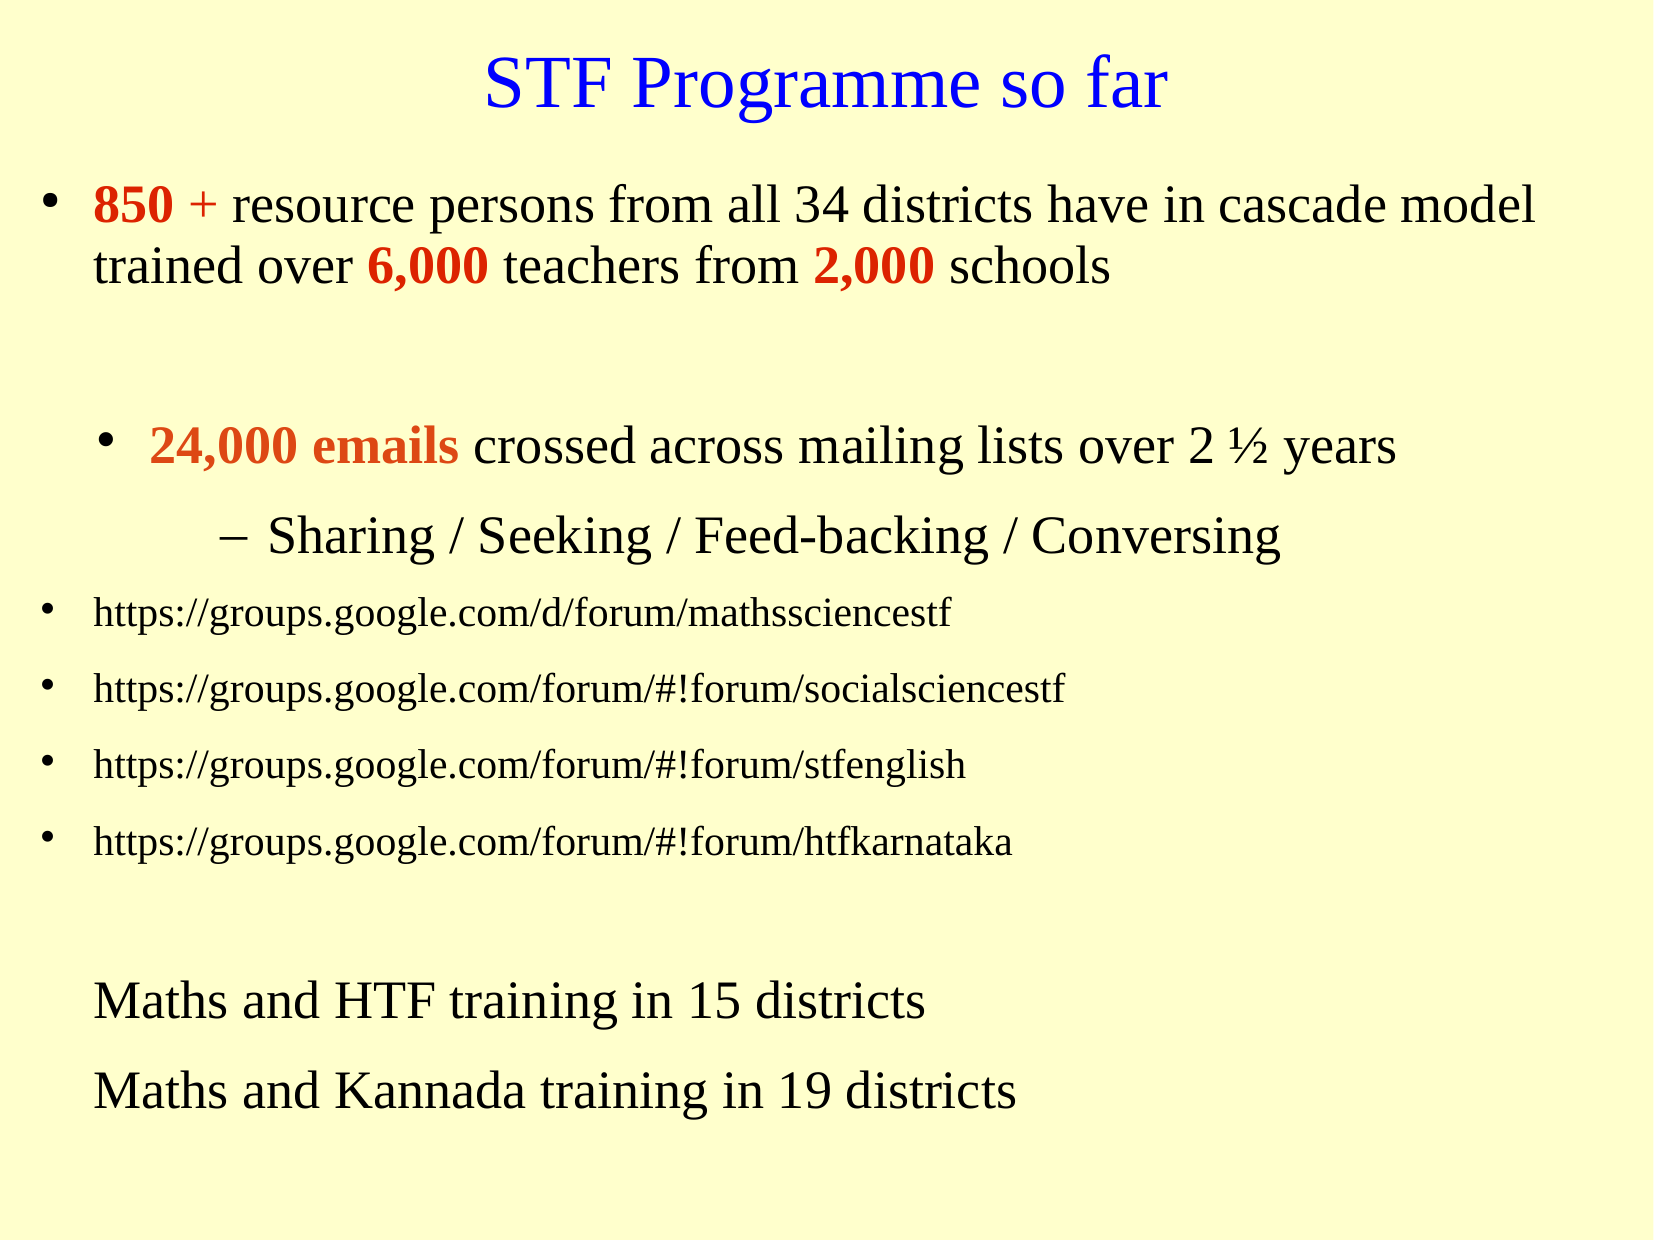

# STF Programme so far
850 + resource persons from all 34 districts have in cascade model trained over 6,000 teachers from 2,000 schools
24,000 emails crossed across mailing lists over 2 ½ years
Sharing / Seeking / Feed-backing / Conversing
https://groups.google.com/d/forum/mathssciencestf
https://groups.google.com/forum/#!forum/socialsciencestf
https://groups.google.com/forum/#!forum/stfenglish
https://groups.google.com/forum/#!forum/htfkarnataka
Maths and HTF training in 15 districts
Maths and Kannada training in 19 districts